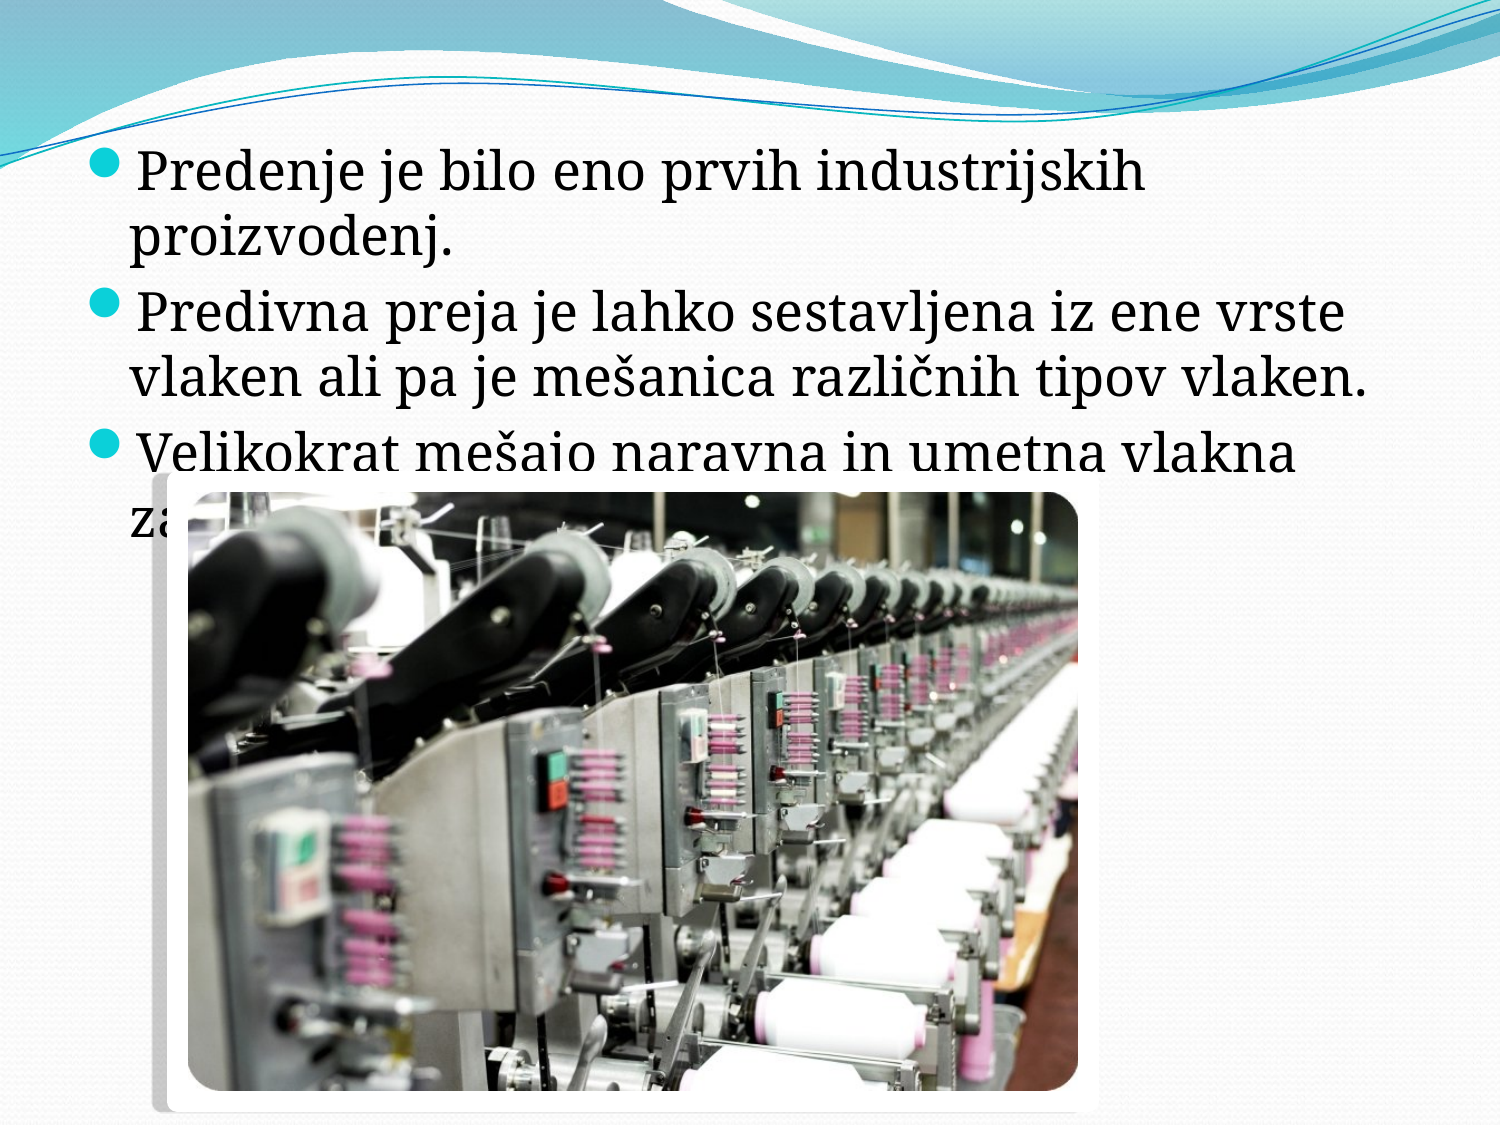

# Predenje je bilo eno prvih industrijskih proizvodenj.
Predivna preja je lahko sestavljena iz ene vrste vlaken ali pa je mešanica različnih tipov vlaken.
Velikokrat mešajo naravna in umetna vlakna zaradi njihovih lastnosti.